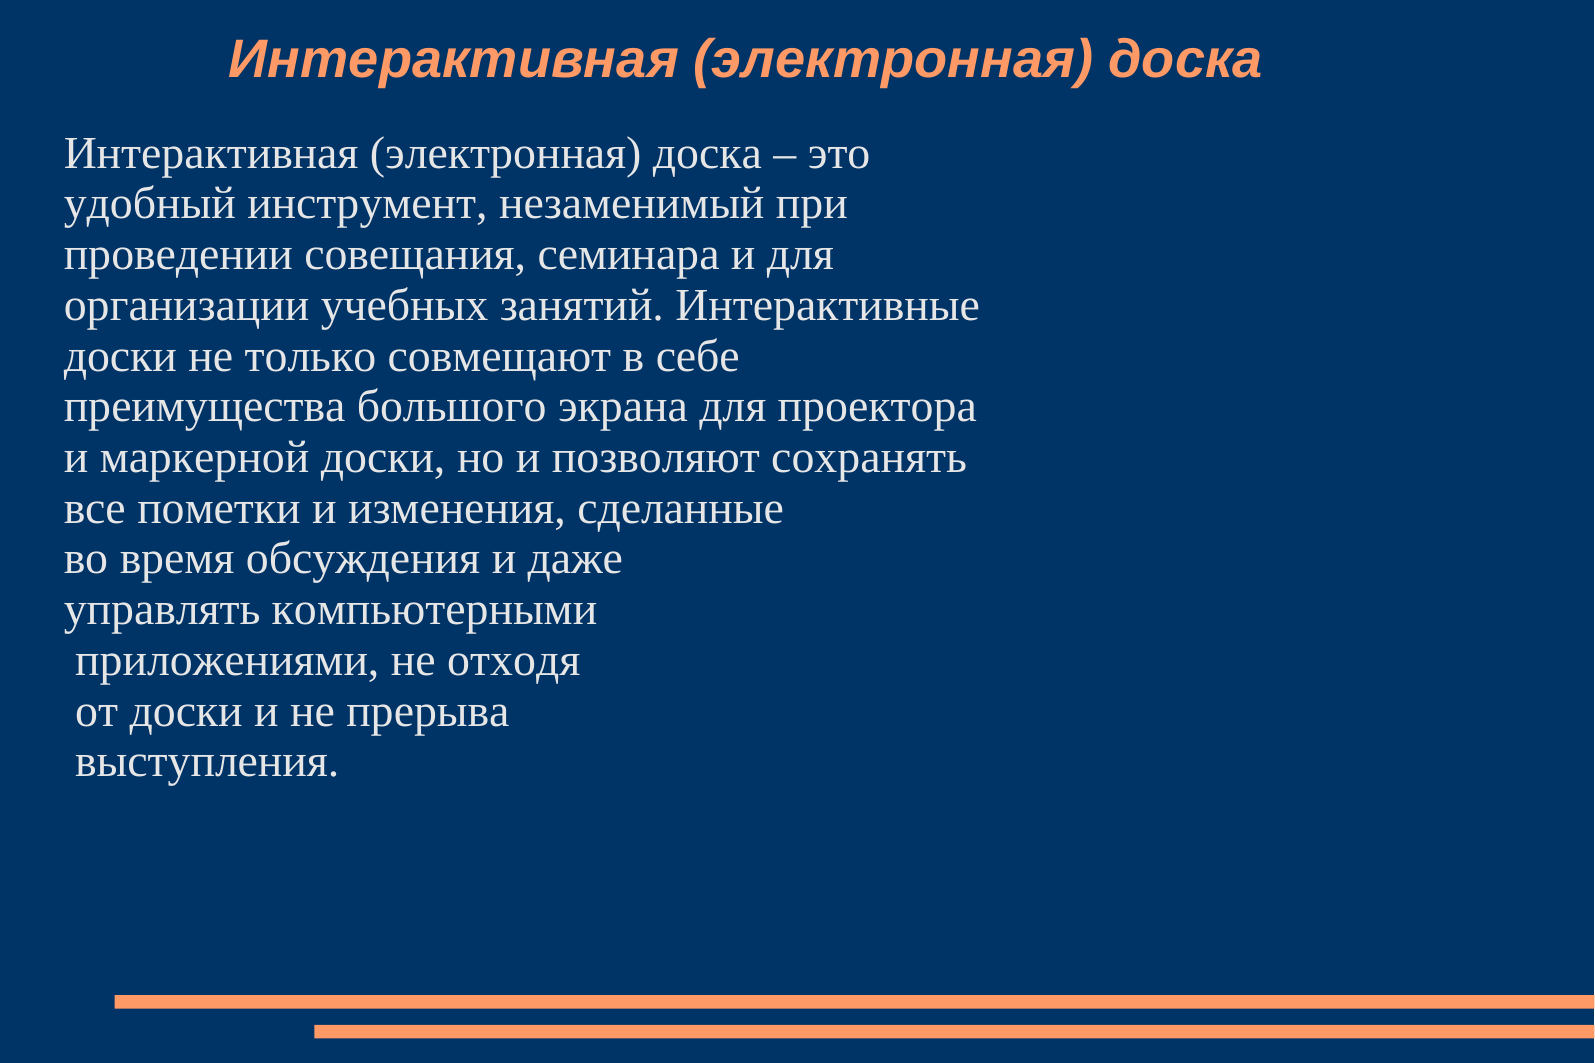

# Интерактивная (электронная) доска
Интерактивная (электронная) доска – это удобный инструмент, незаменимый при проведении совещания, семинара и для организации учебных занятий. Интерактивные доски не только совмещают в себе преимущества большого экрана для проектора и маркерной доски, но и позволяют сохранять все пометки и изменения, сделанные
во время обсуждения и даже
управлять компьютерными
 приложениями, не отходя
 от доски и не прерыва
 выступления.